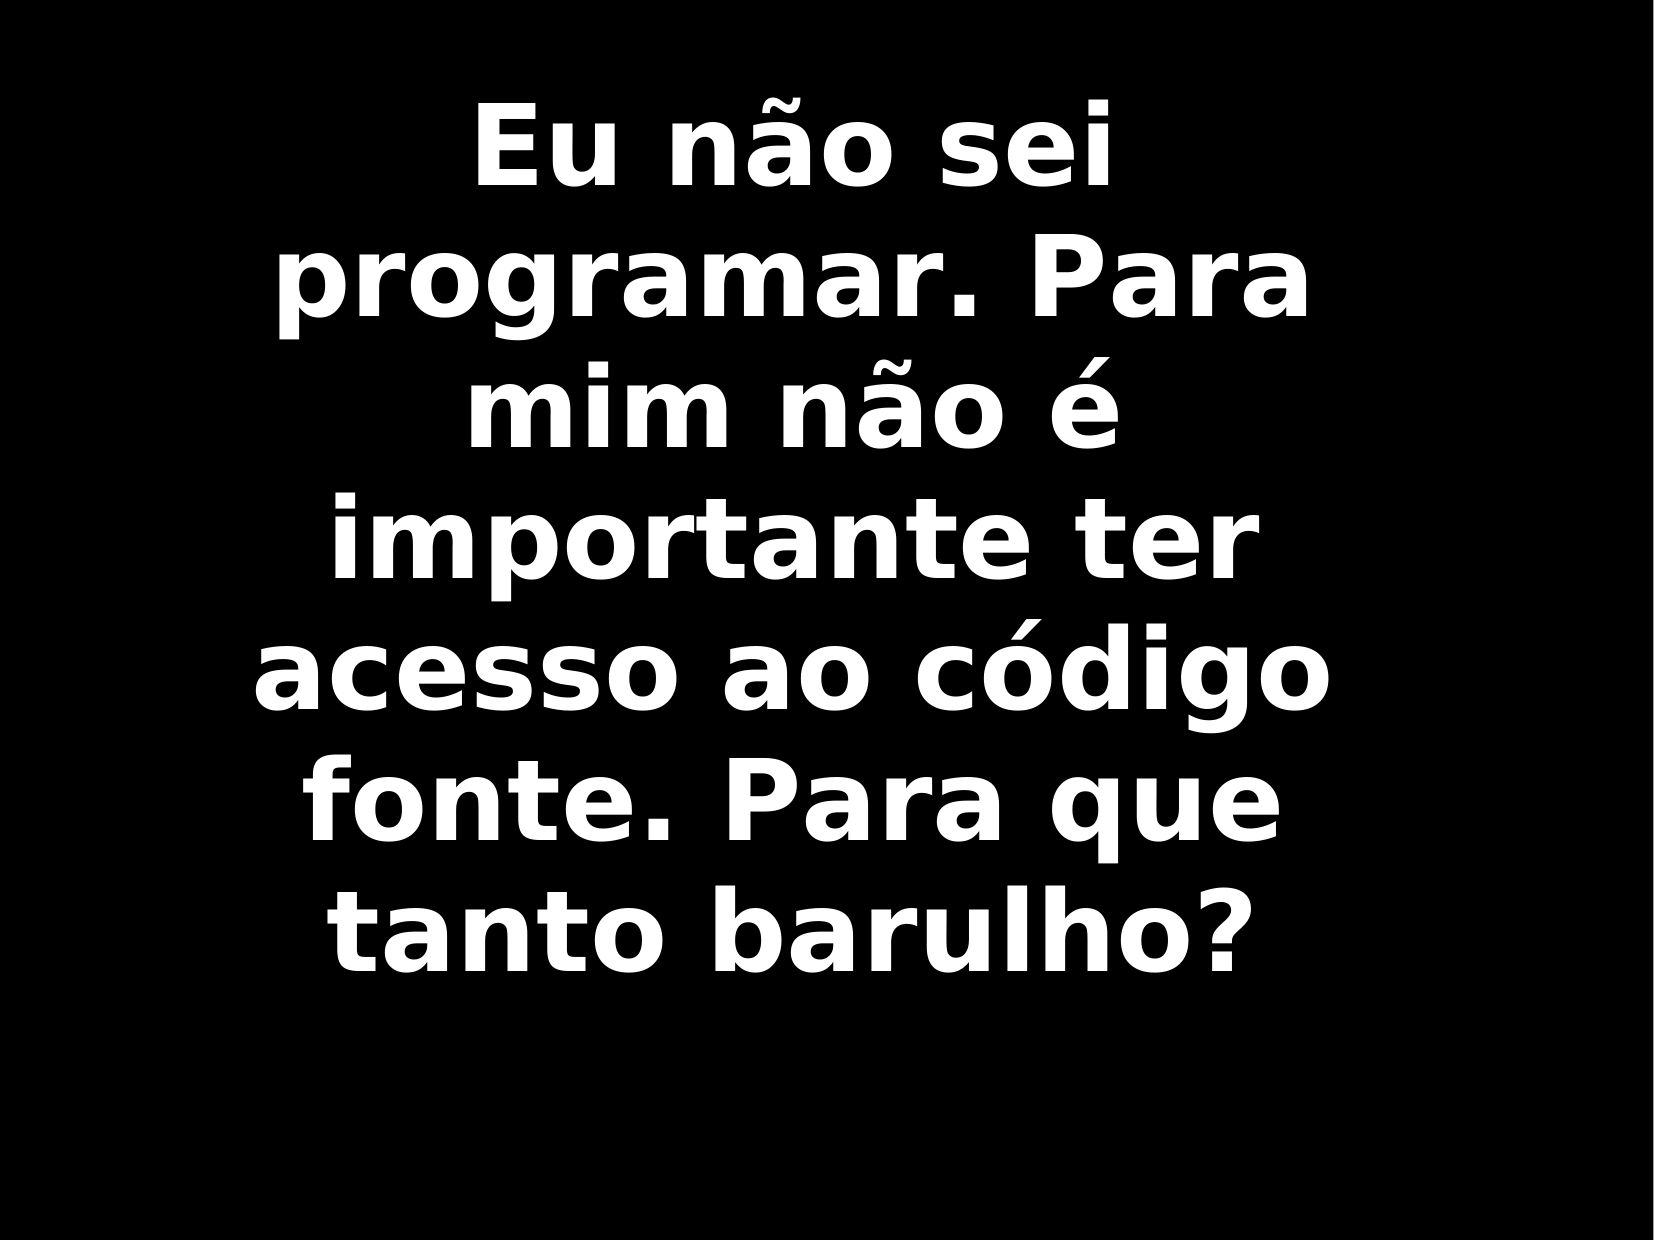

# Eu não sei programar. Para mim não é importante ter acesso ao código fonte. Para que tanto barulho?